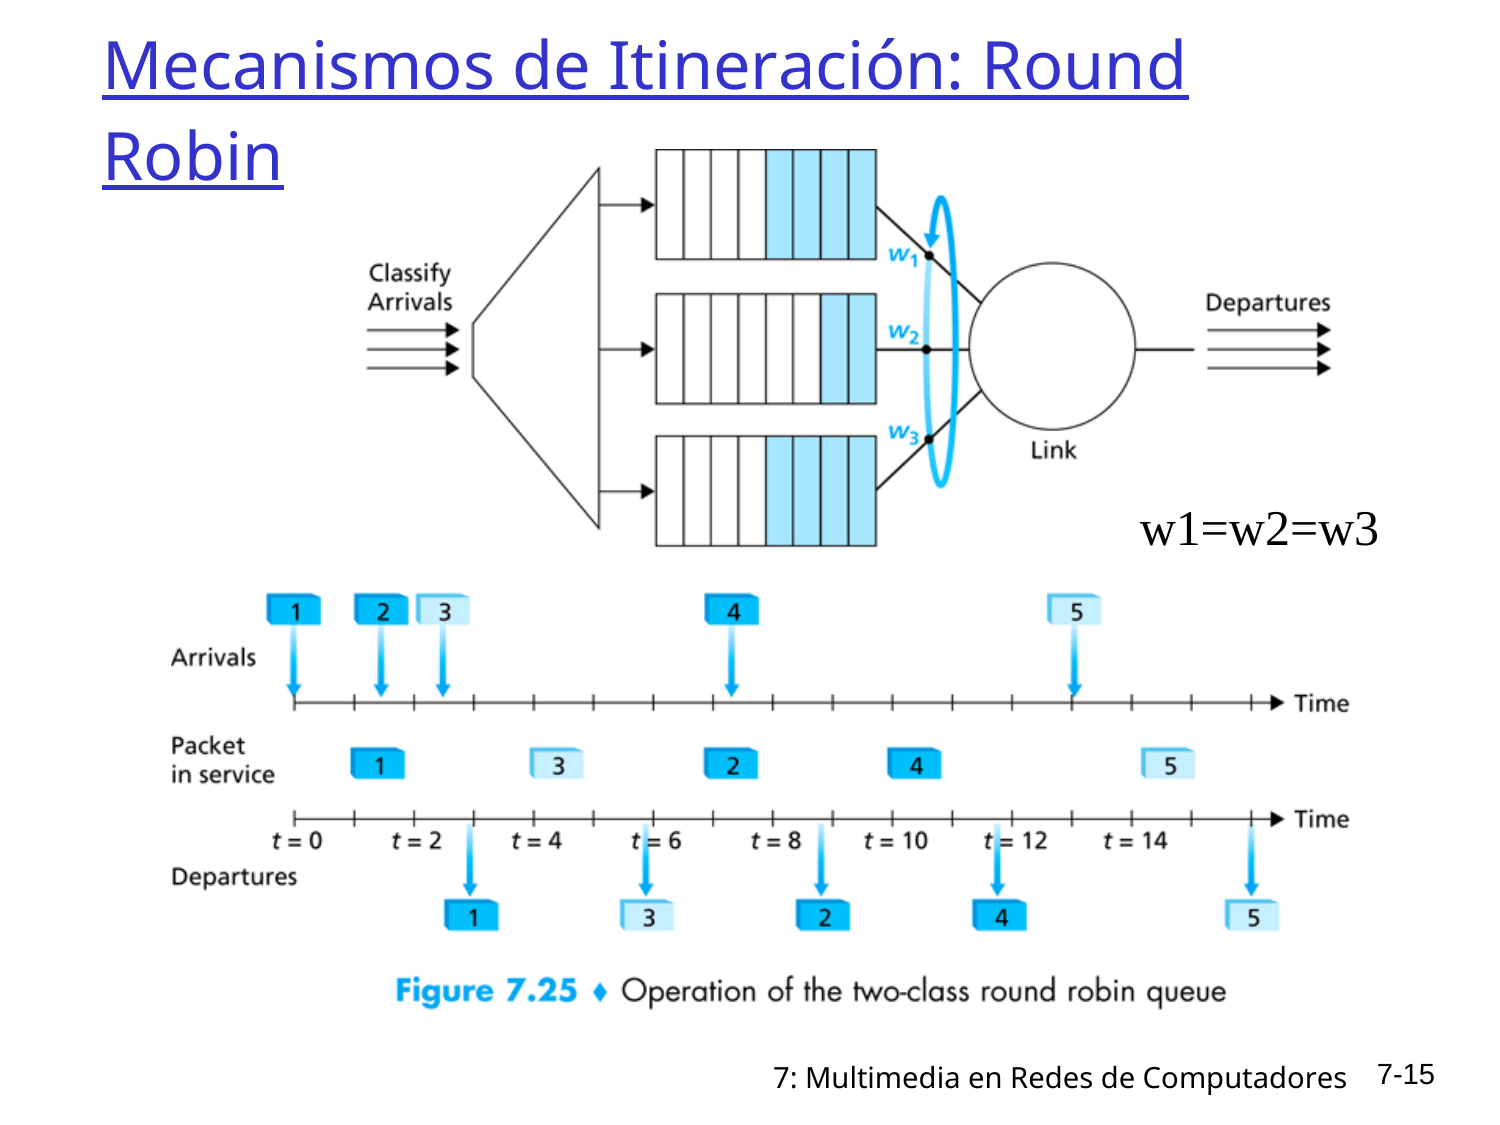

# Mecanismos de Itineración: Round Robin
w1=w2=w3
15